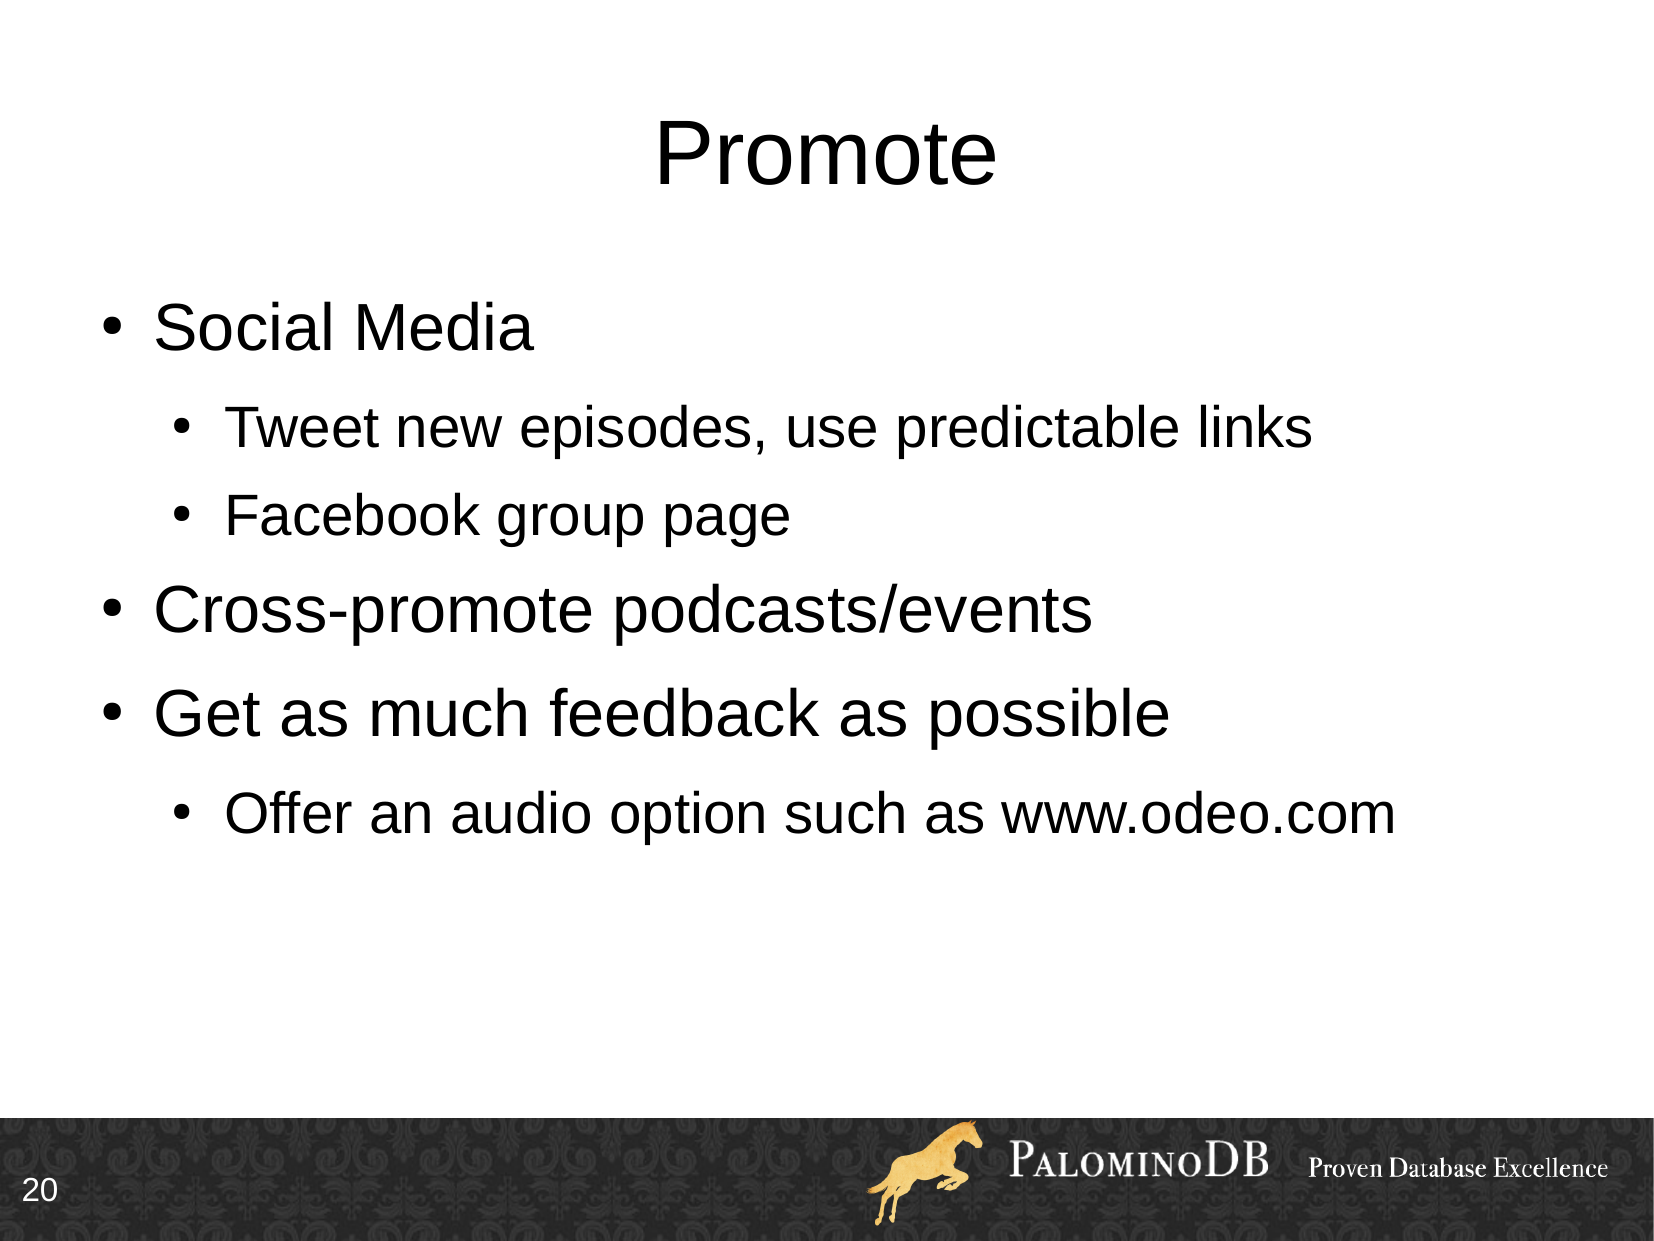

# Promote
Social Media
Tweet new episodes, use predictable links
Facebook group page
Cross-promote podcasts/events
Get as much feedback as possible
Offer an audio option such as www.odeo.com